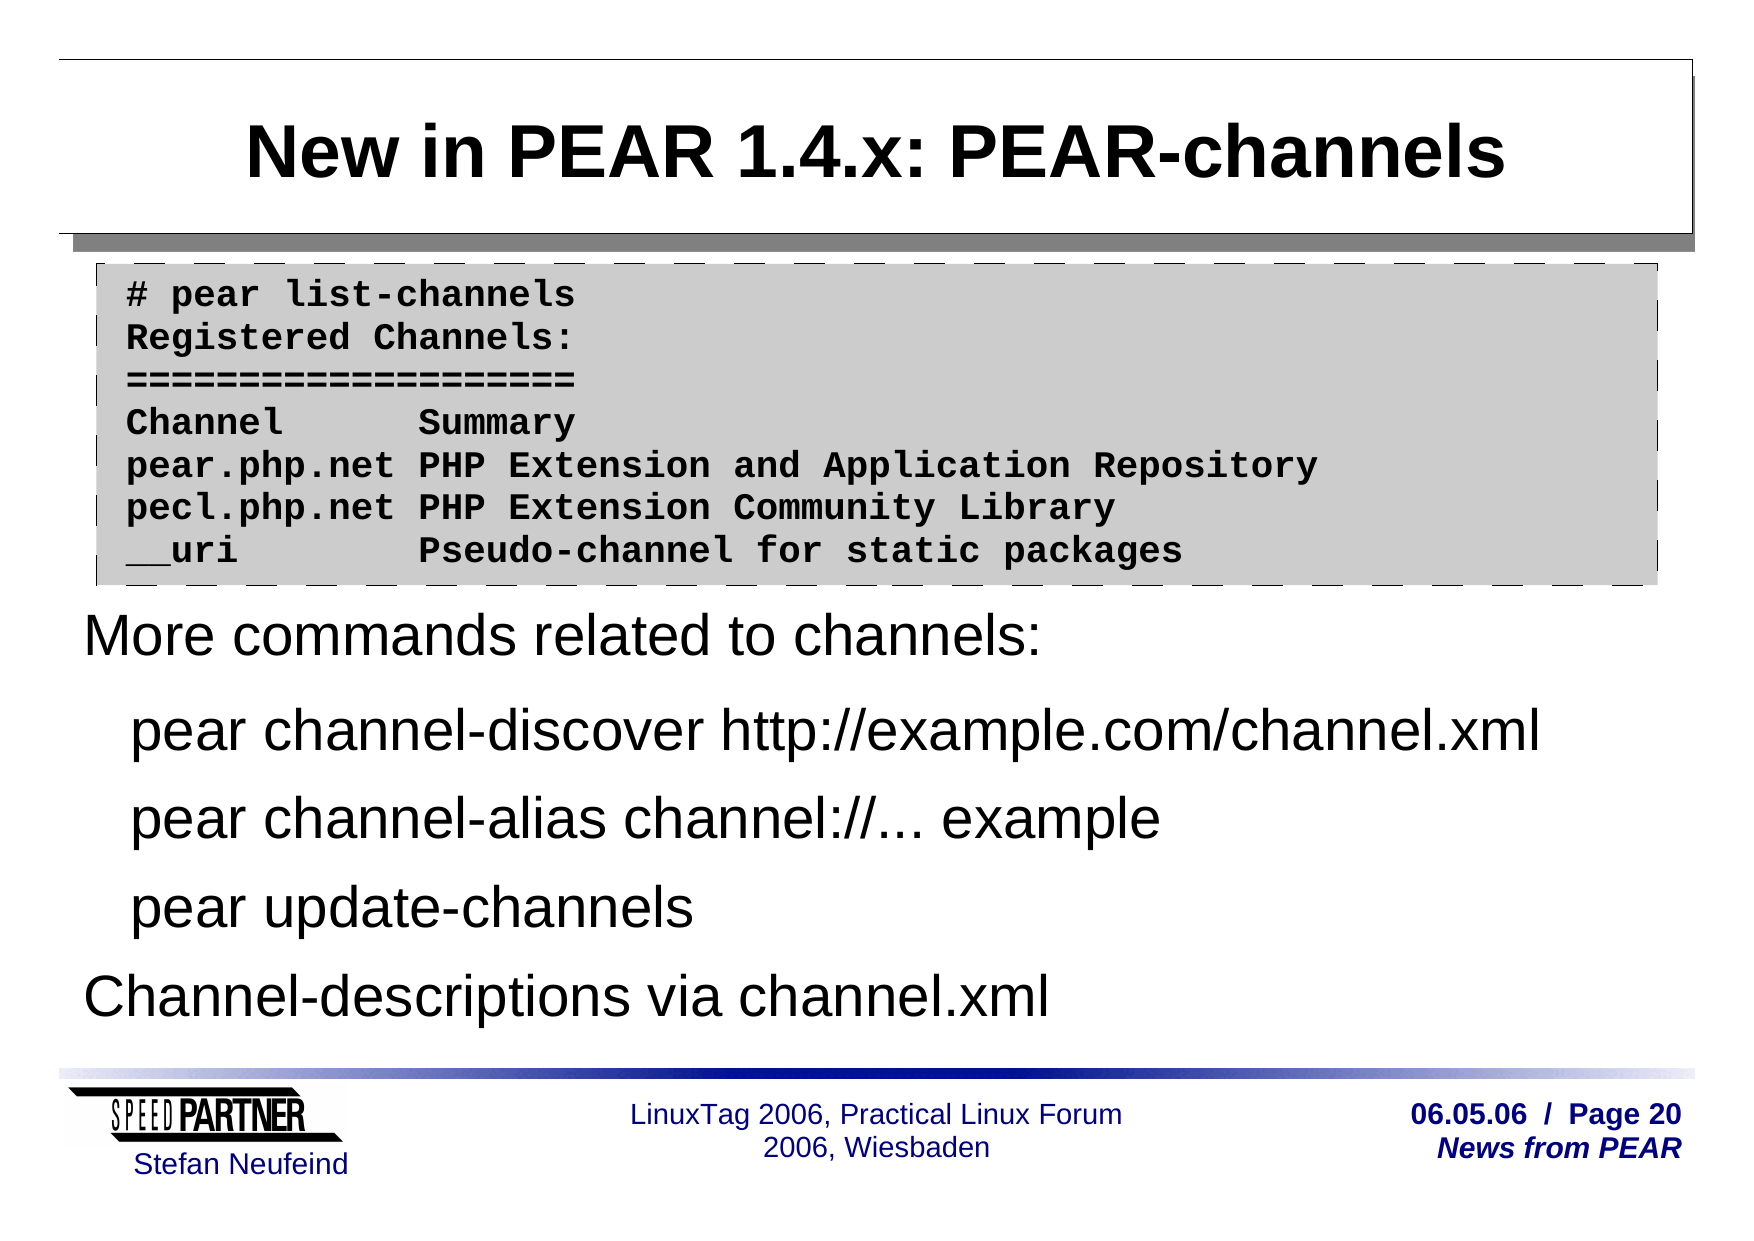

# New in PEAR 1.4.x: PEAR-channels
# pear list-channels
Registered Channels:
====================
Channel Summary
pear.php.net PHP Extension and Application Repository
pecl.php.net PHP Extension Community Library
__uri Pseudo-channel for static packages
More commands related to channels:
pear channel-discover http://example.com/channel.xml
pear channel-alias channel://... example
pear update-channels
Channel-descriptions via channel.xml